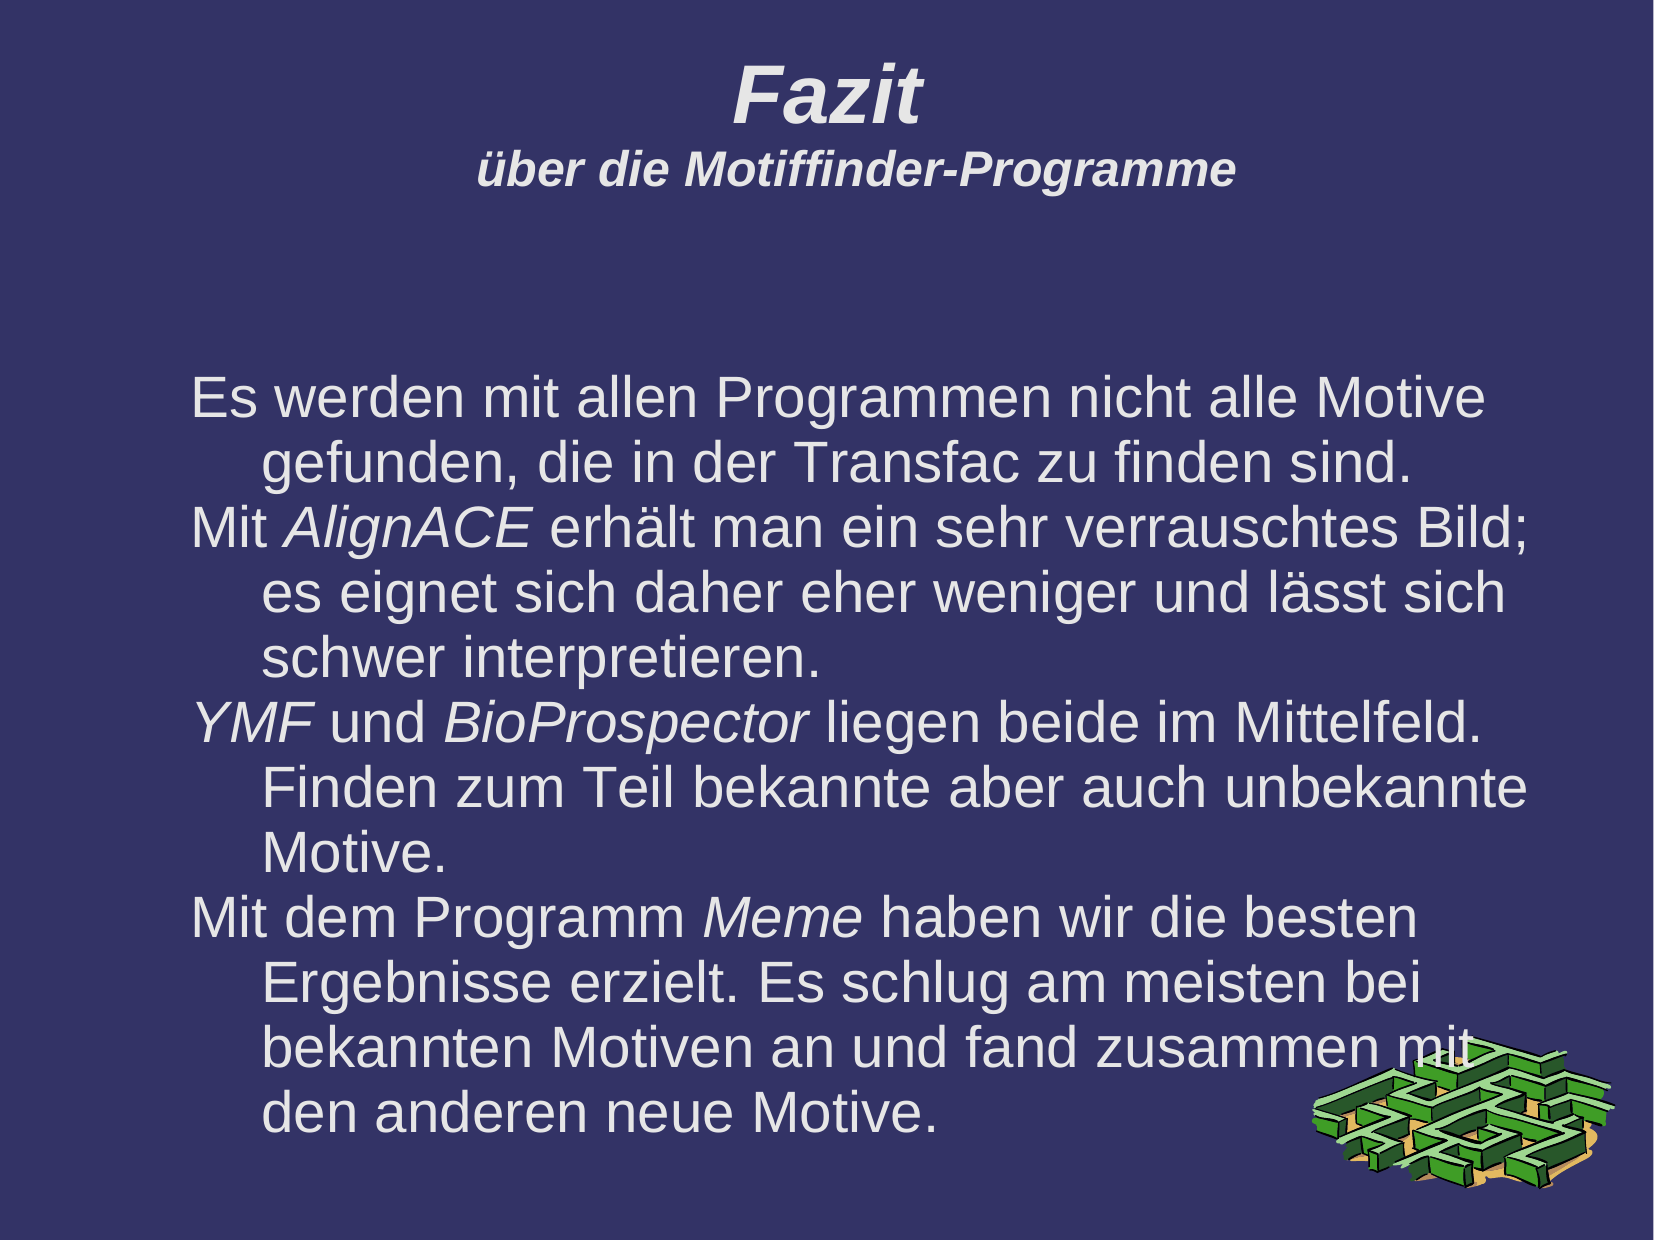

# Fazit über die Motiffinder-Programme
Es werden mit allen Programmen nicht alle Motive gefunden, die in der Transfac zu finden sind.
Mit AlignACE erhält man ein sehr verrauschtes Bild; es eignet sich daher eher weniger und lässt sich schwer interpretieren.
YMF und BioProspector liegen beide im Mittelfeld. Finden zum Teil bekannte aber auch unbekannte Motive.
Mit dem Programm Meme haben wir die besten Ergebnisse erzielt. Es schlug am meisten bei bekannten Motiven an und fand zusammen mit den anderen neue Motive.